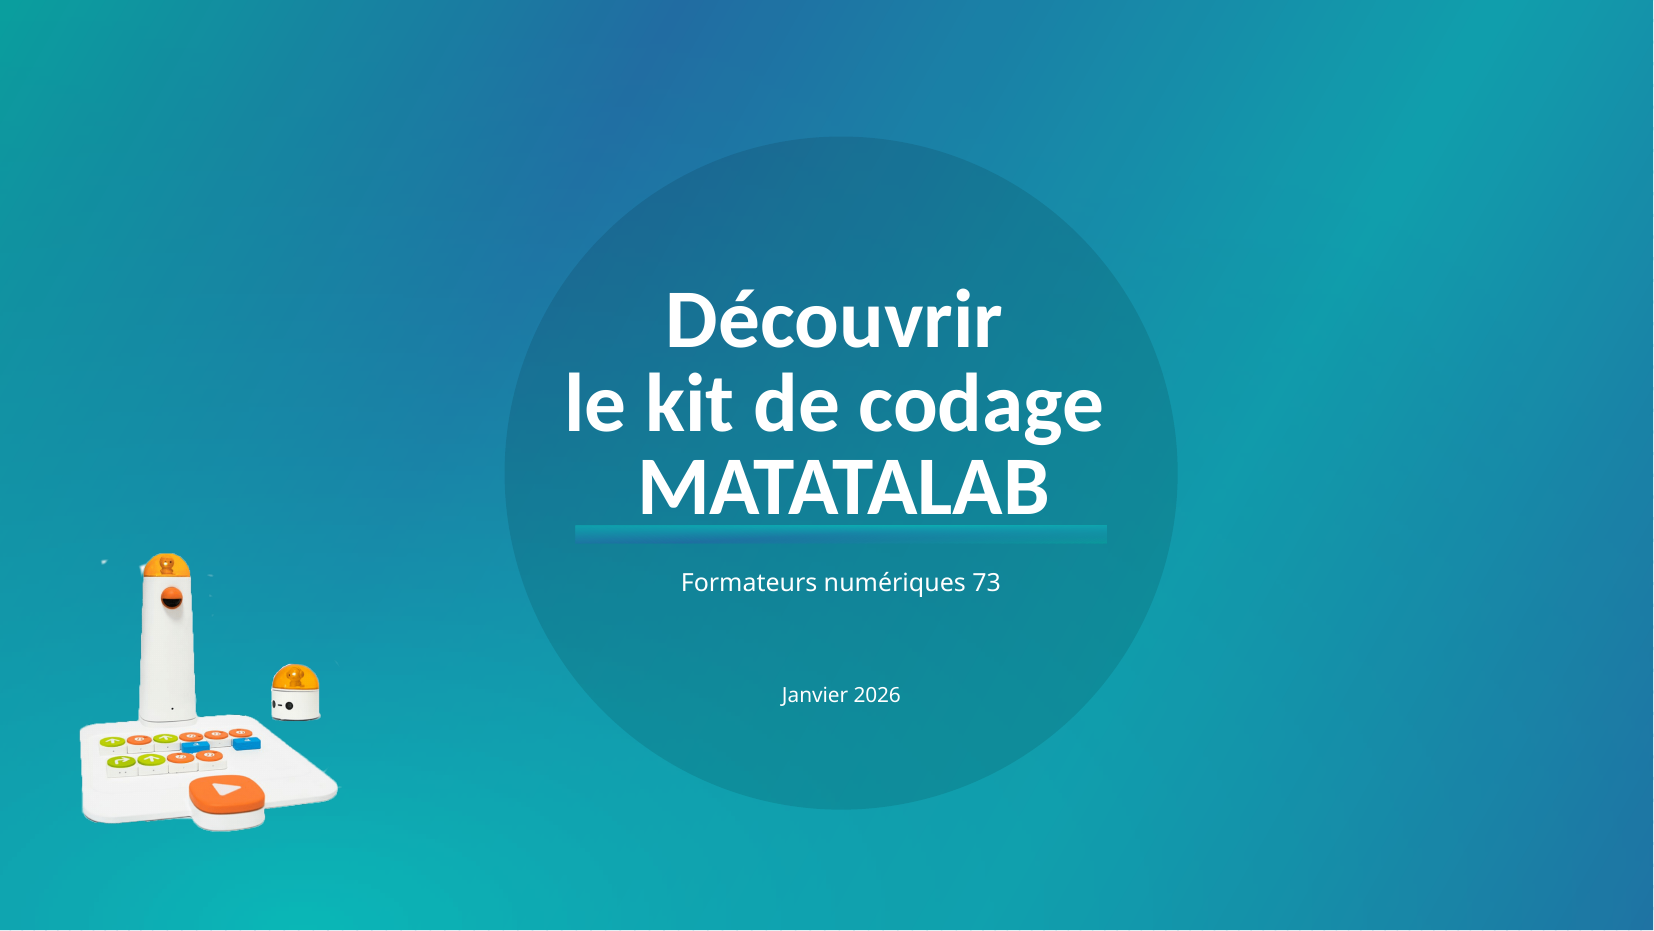

# Découvrir le kit de codage MATATALAB
Formateurs numériques 73
Janvier 2026